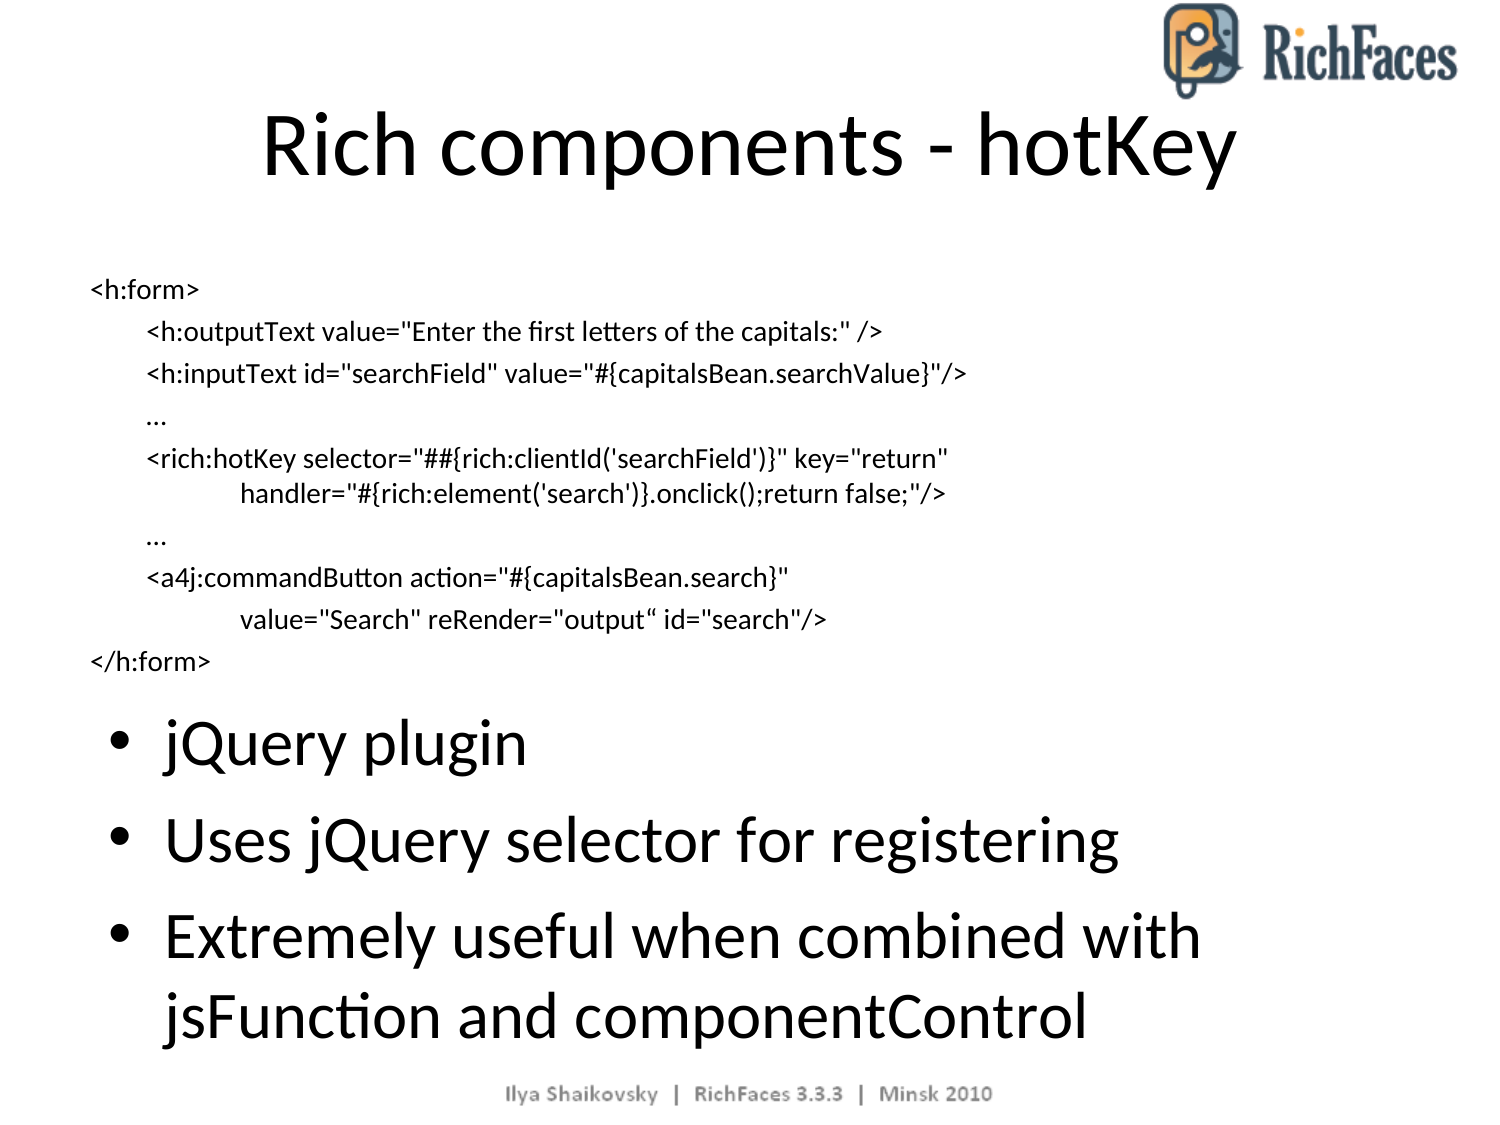

# Rich components - hotKey
<h:form>
	<h:outputText value="Enter the first letters of the capitals:" />
	<h:inputText id="searchField" value="#{capitalsBean.searchValue}"/>
	…
	<rich:hotKey selector="##{rich:clientId('searchField')}" key="return" 				handler="#{rich:element('search')}.onclick();return false;"/>
	…
	<a4j:commandButton action="#{capitalsBean.search}"
		value="Search" reRender="output“ id="search"/>
</h:form>
jQuery plugin
Uses jQuery selector for registering
Extremely useful when combined with jsFunction and componentControl